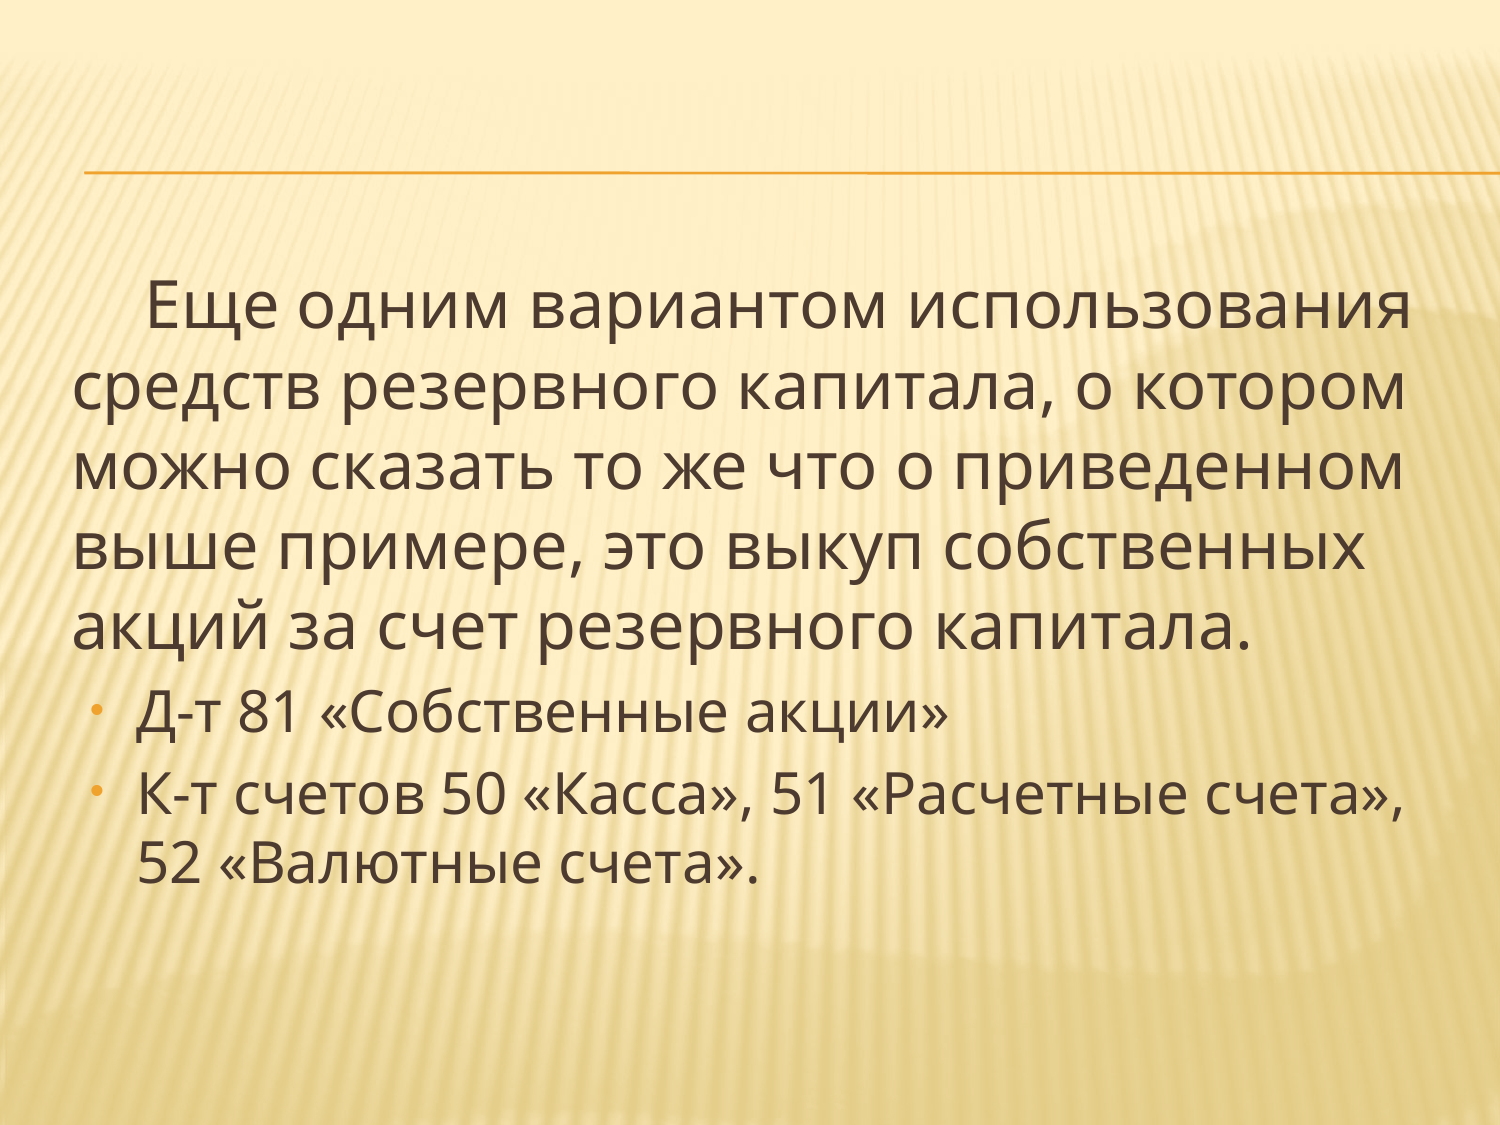

# Еще одним вариантом использования средств резервного капитала, о котором можно сказать то же что о приведенном выше примере, это выкуп собственных акций за счет резервного капитала.
Д-т 81 «Собственные акции»
К-т счетов 50 «Касса», 51 «Расчетные счета», 52 «Валютные счета».